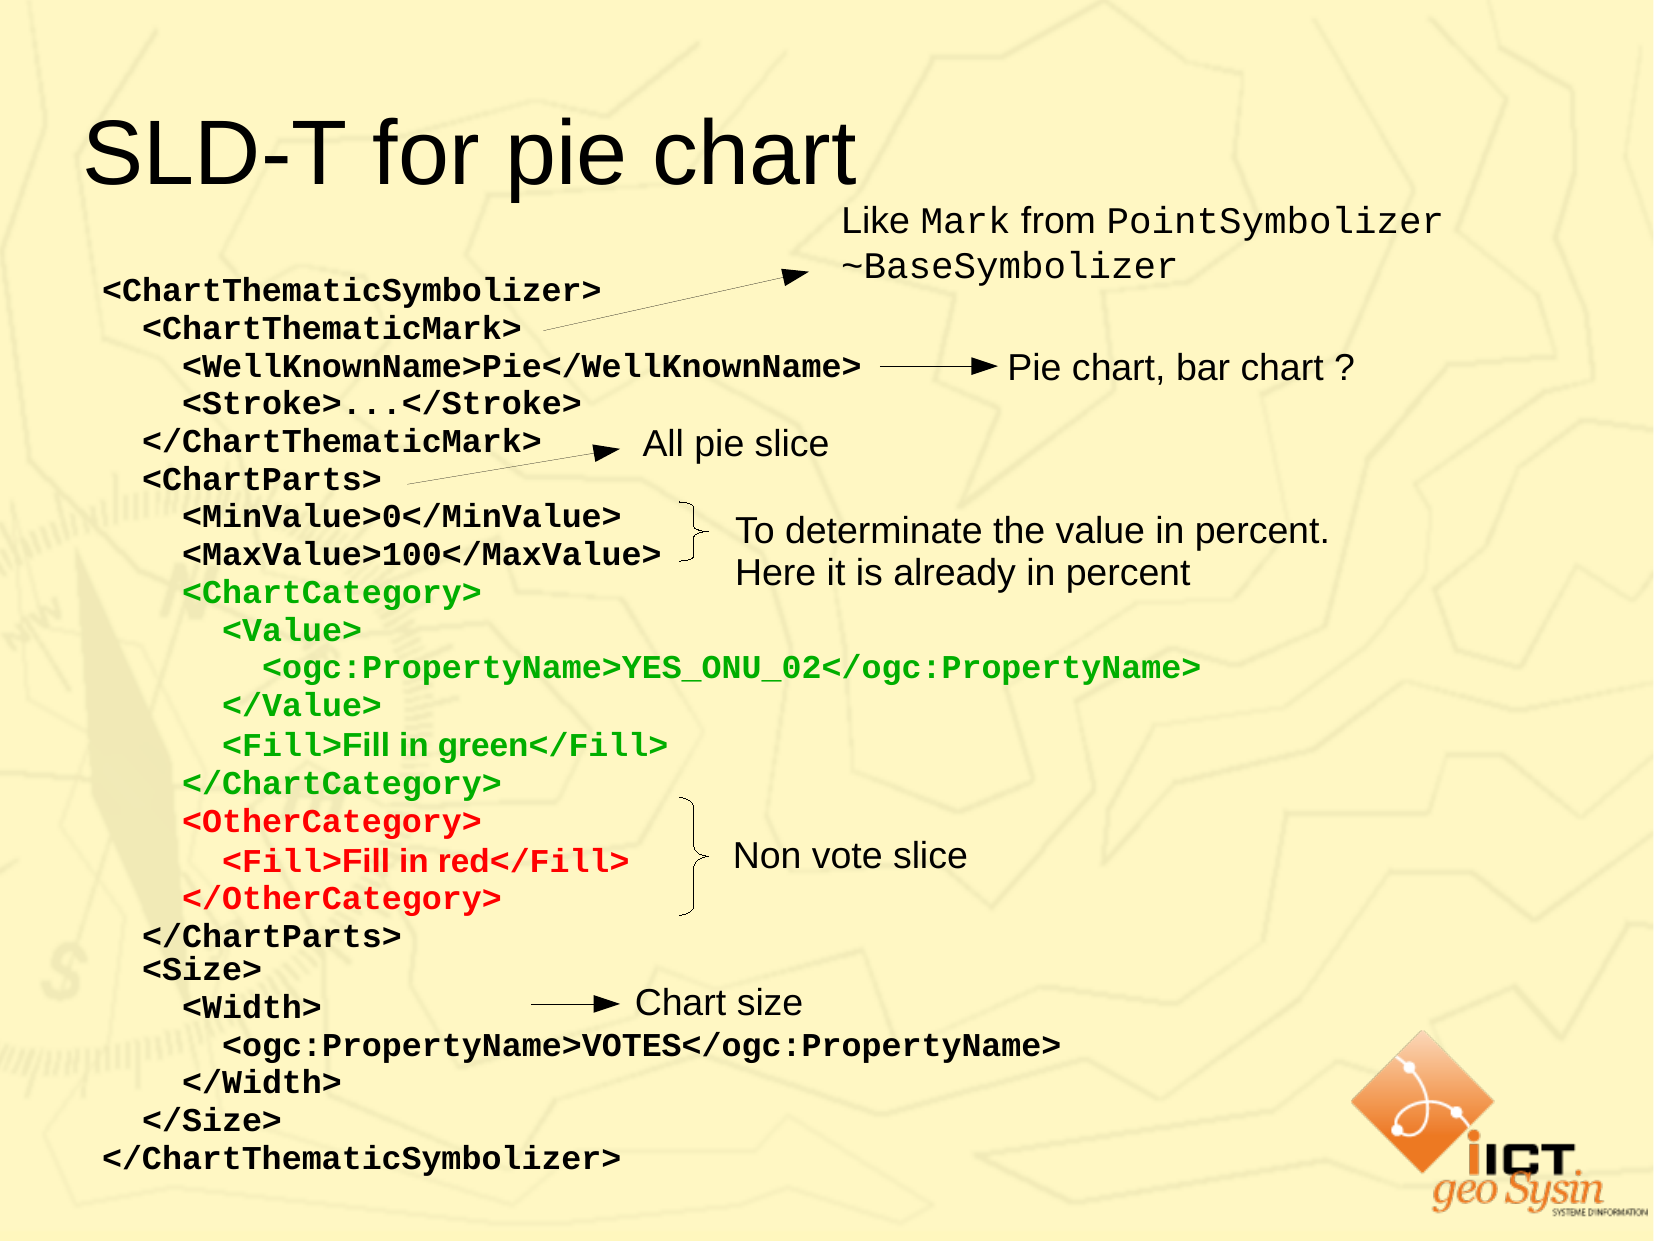

# SLD-T for pie chart
Like Mark from PointSymbolizer
~BaseSymbolizer
 <ChartThematicSymbolizer>
 <Size>
 <Width>
 <ogc:PropertyName>VOTES</ogc:PropertyName>
 </Width>
 </Size>
 </ChartThematicSymbolizer>
 <ChartThematicMark>
 <WellKnownName>Pie</WellKnownName>
 <Stroke>...</Stroke>
 </ChartThematicMark>
 <ChartParts>
 <MinValue>0</MinValue>
 <MaxValue>100</MaxValue>
 <ChartCategory>
 <Value>
 <ogc:PropertyName>YES_ONU_02</ogc:PropertyName>
 </Value>
 <Fill>Fill in green</Fill>
 </ChartCategory>
 <OtherCategory>
 <Fill>Fill in red</Fill>
 </OtherCategory>
 </ChartParts>
Pie chart, bar chart ?
All pie slice
To determinate the value in percent.
Here it is already in percent
Non vote slice
Chart size